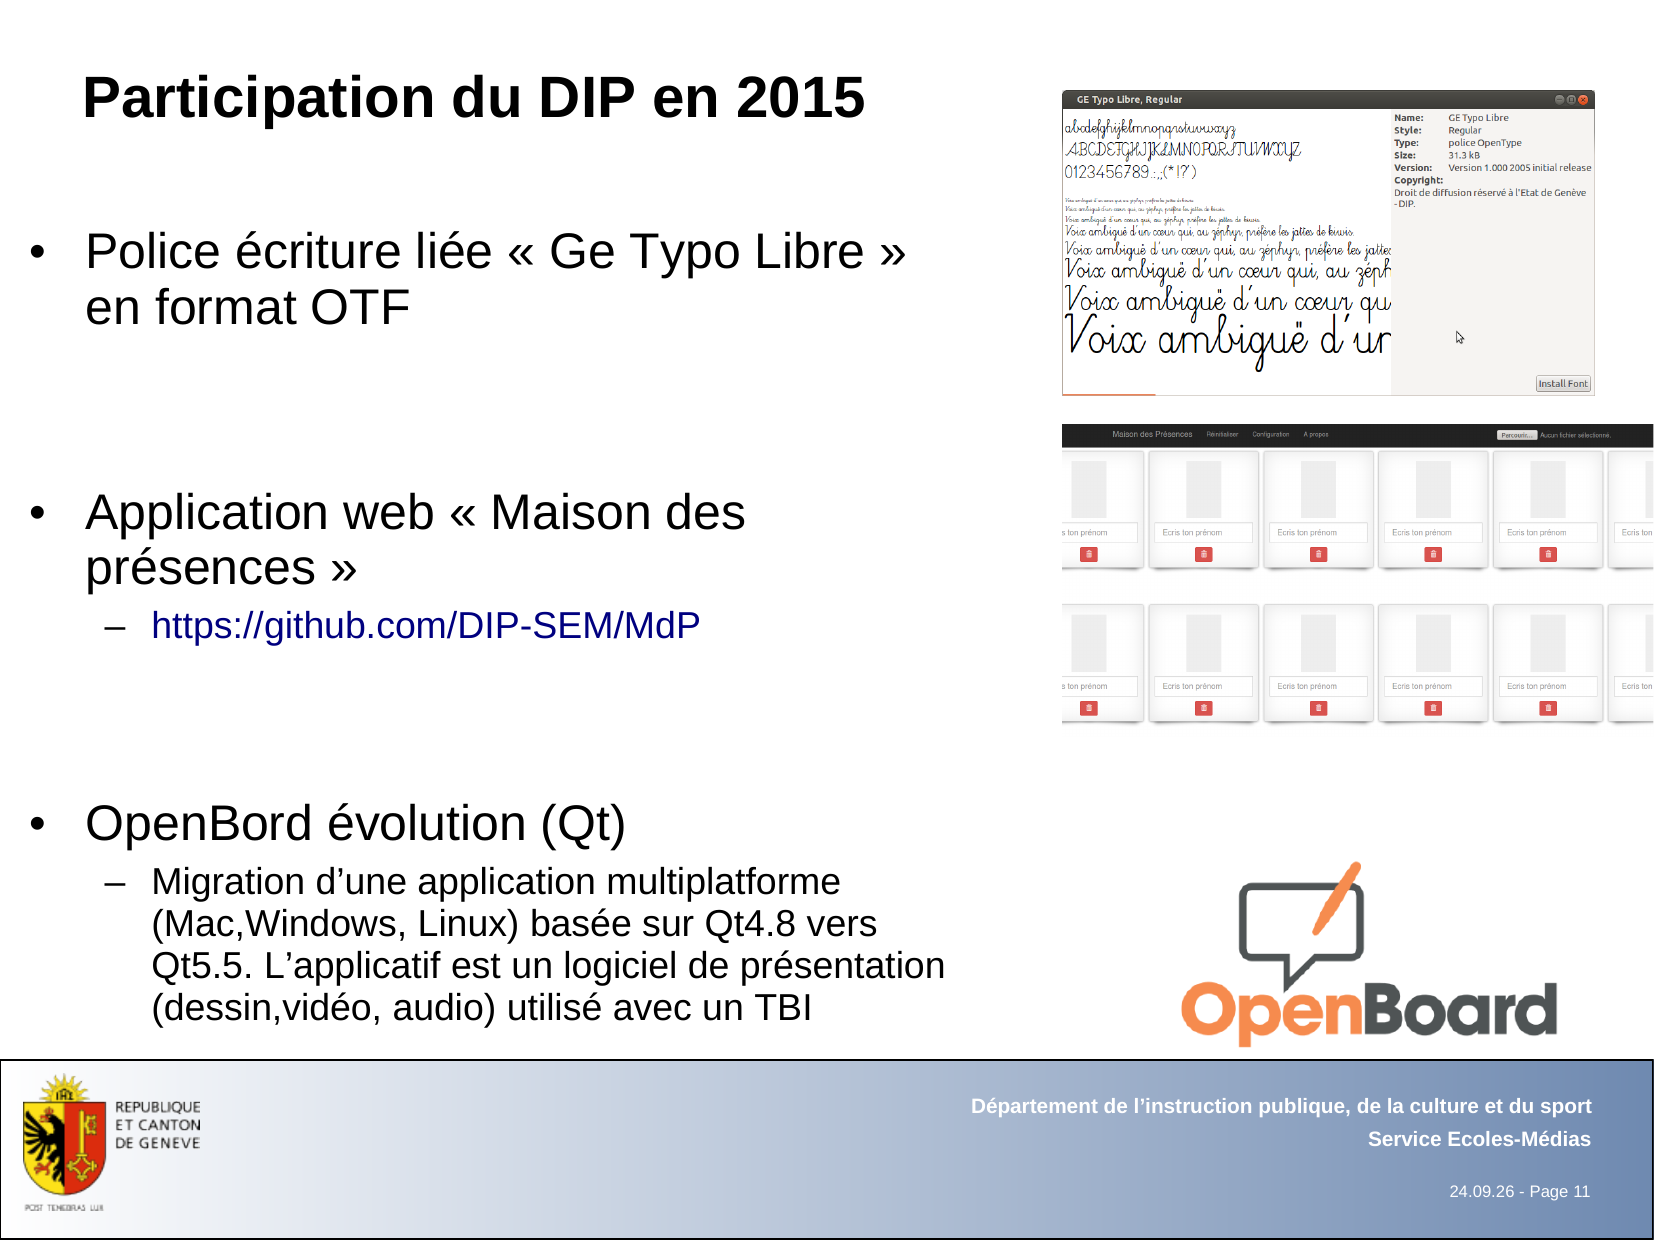

# Participation du DIP en 2015
Police écriture liée « Ge Typo Libre » en format OTF
Application web « Maison des présences »
https://github.com/DIP-SEM/MdP
OpenBord évolution (Qt)
Migration d’une application multiplatforme (Mac,Windows, Linux) basée sur Qt4.8 vers Qt5.5. L’applicatif est un logiciel de présentation (dessin,vidéo, audio) utilisé avec un TBI
Département
Nom du service ou office